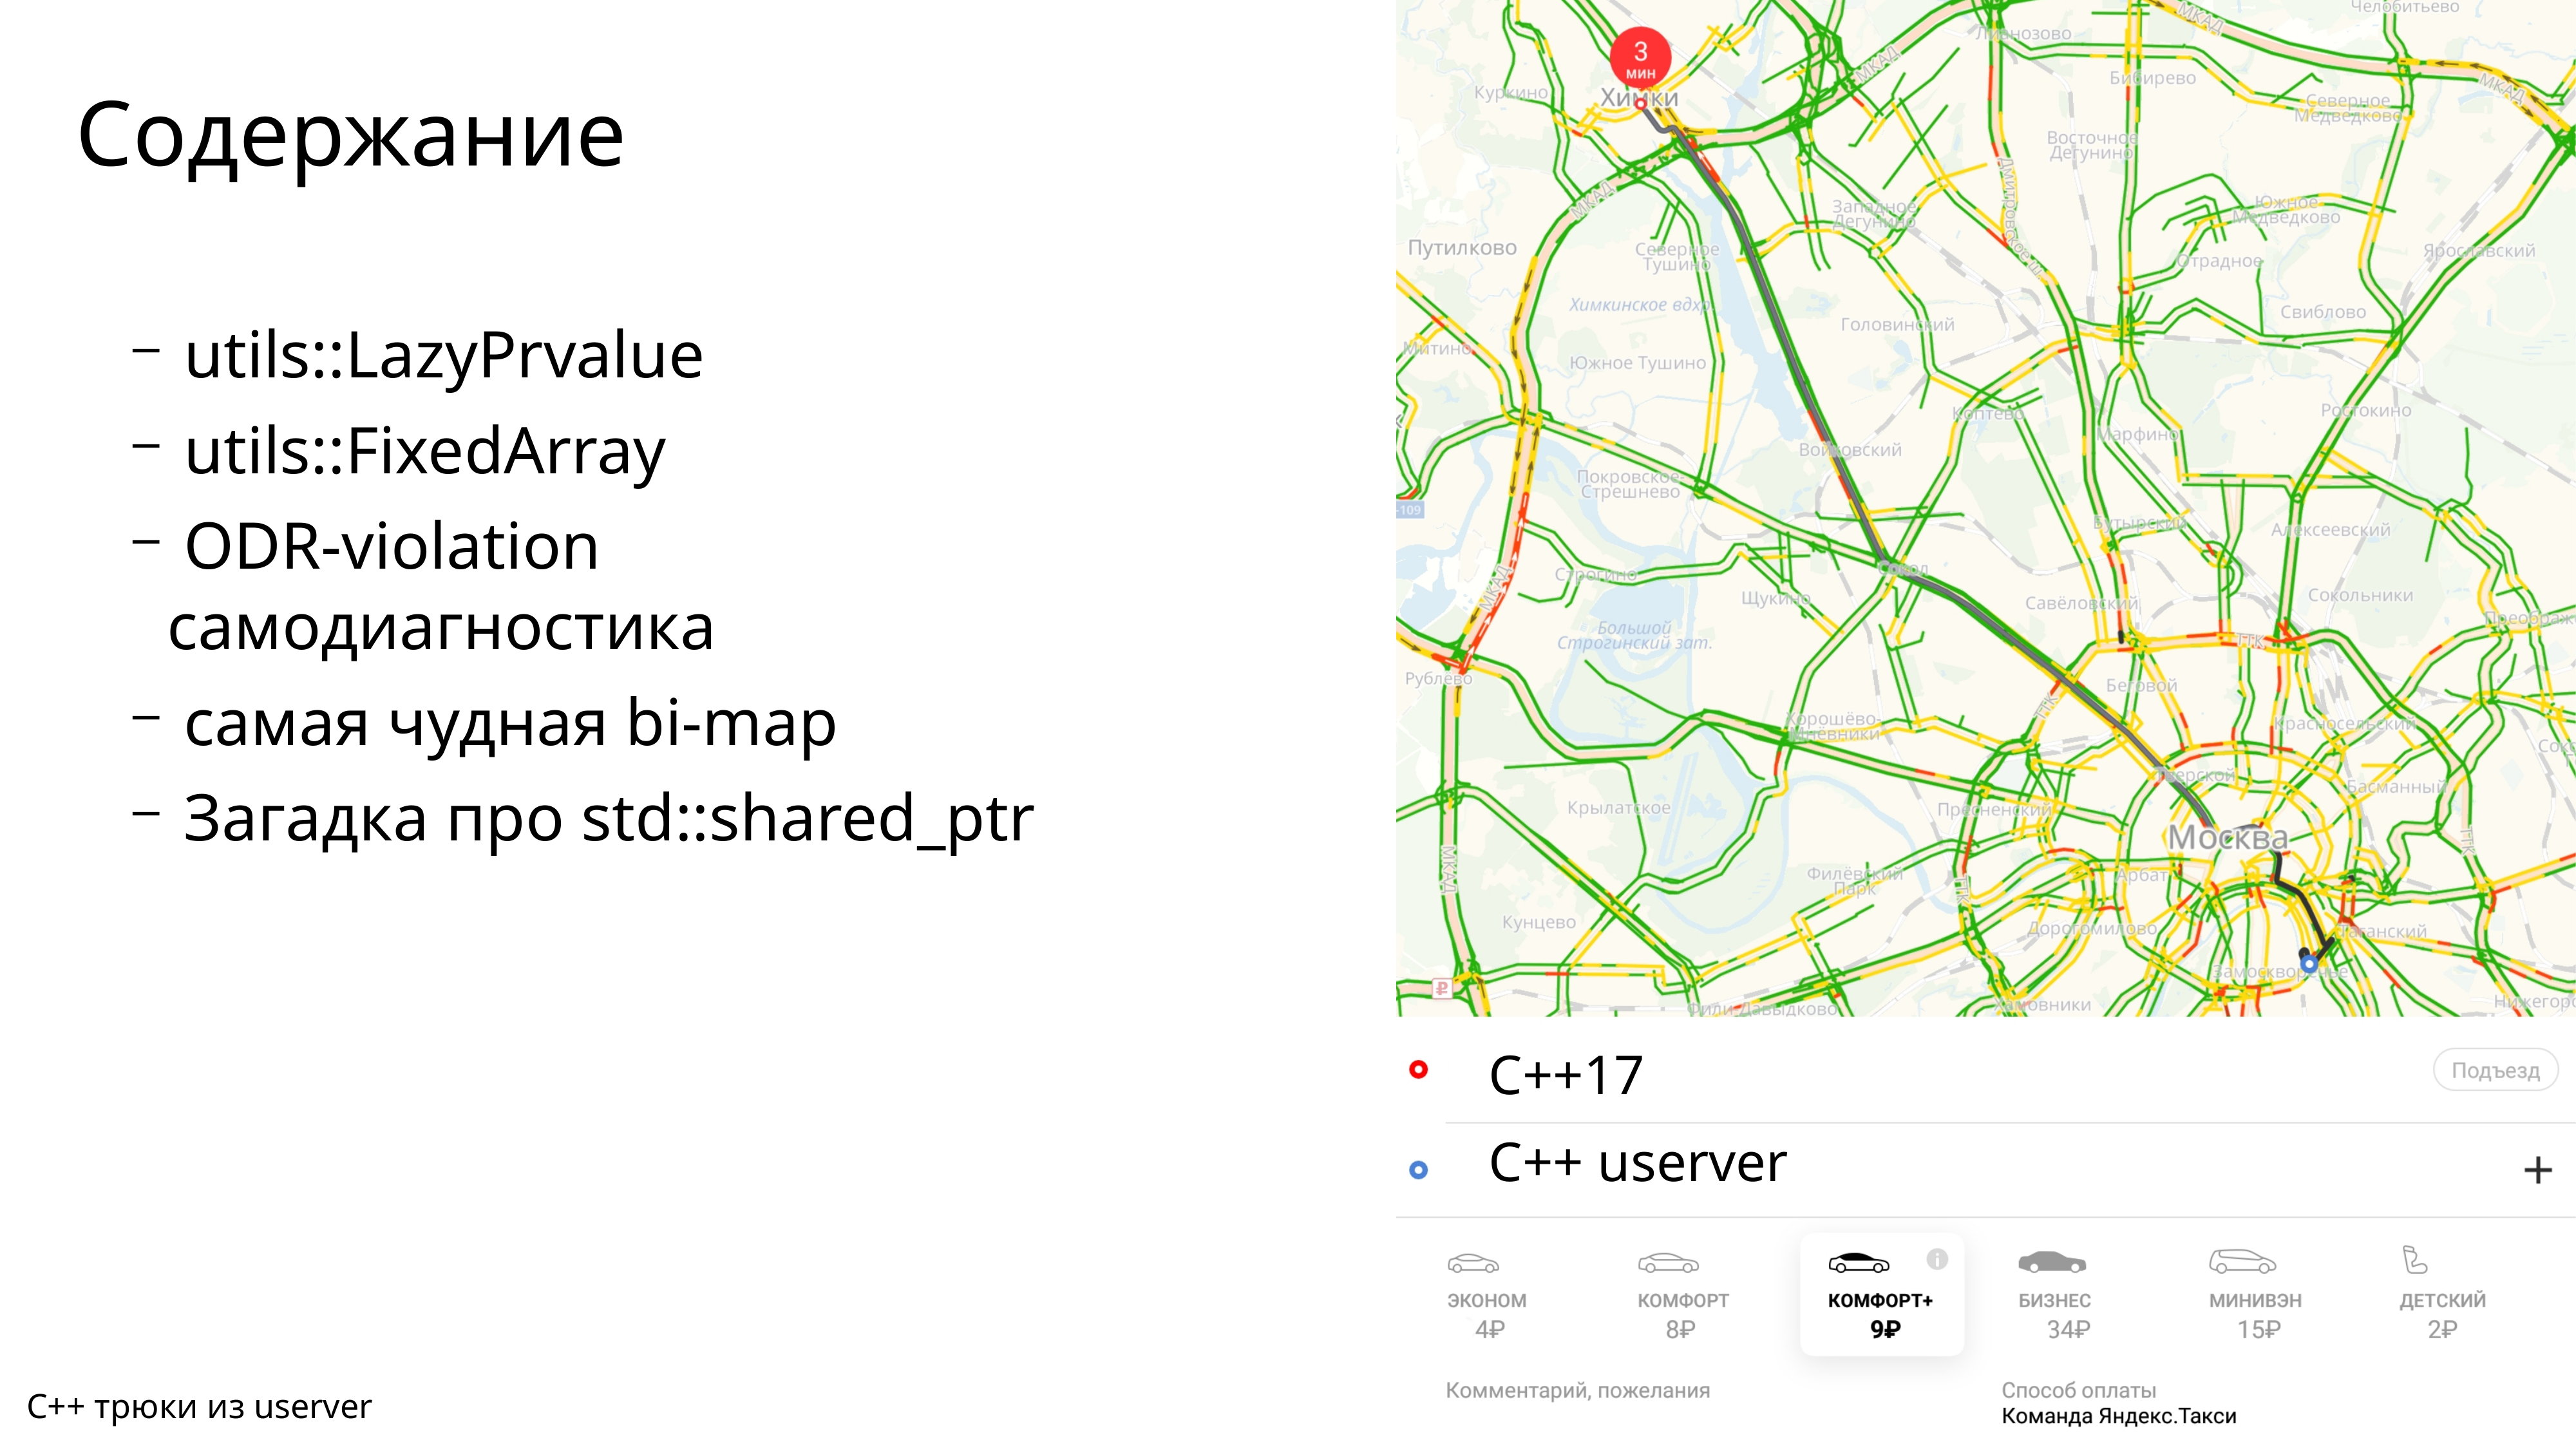

# Содержание
 utils::LazyPrvalue
 utils::FixedArray
 ODR-violation самодиагностика
 самая чудная bi-map
 Загадка про std::shared_ptr
C++17
C++ userver
C++ трюки из userver